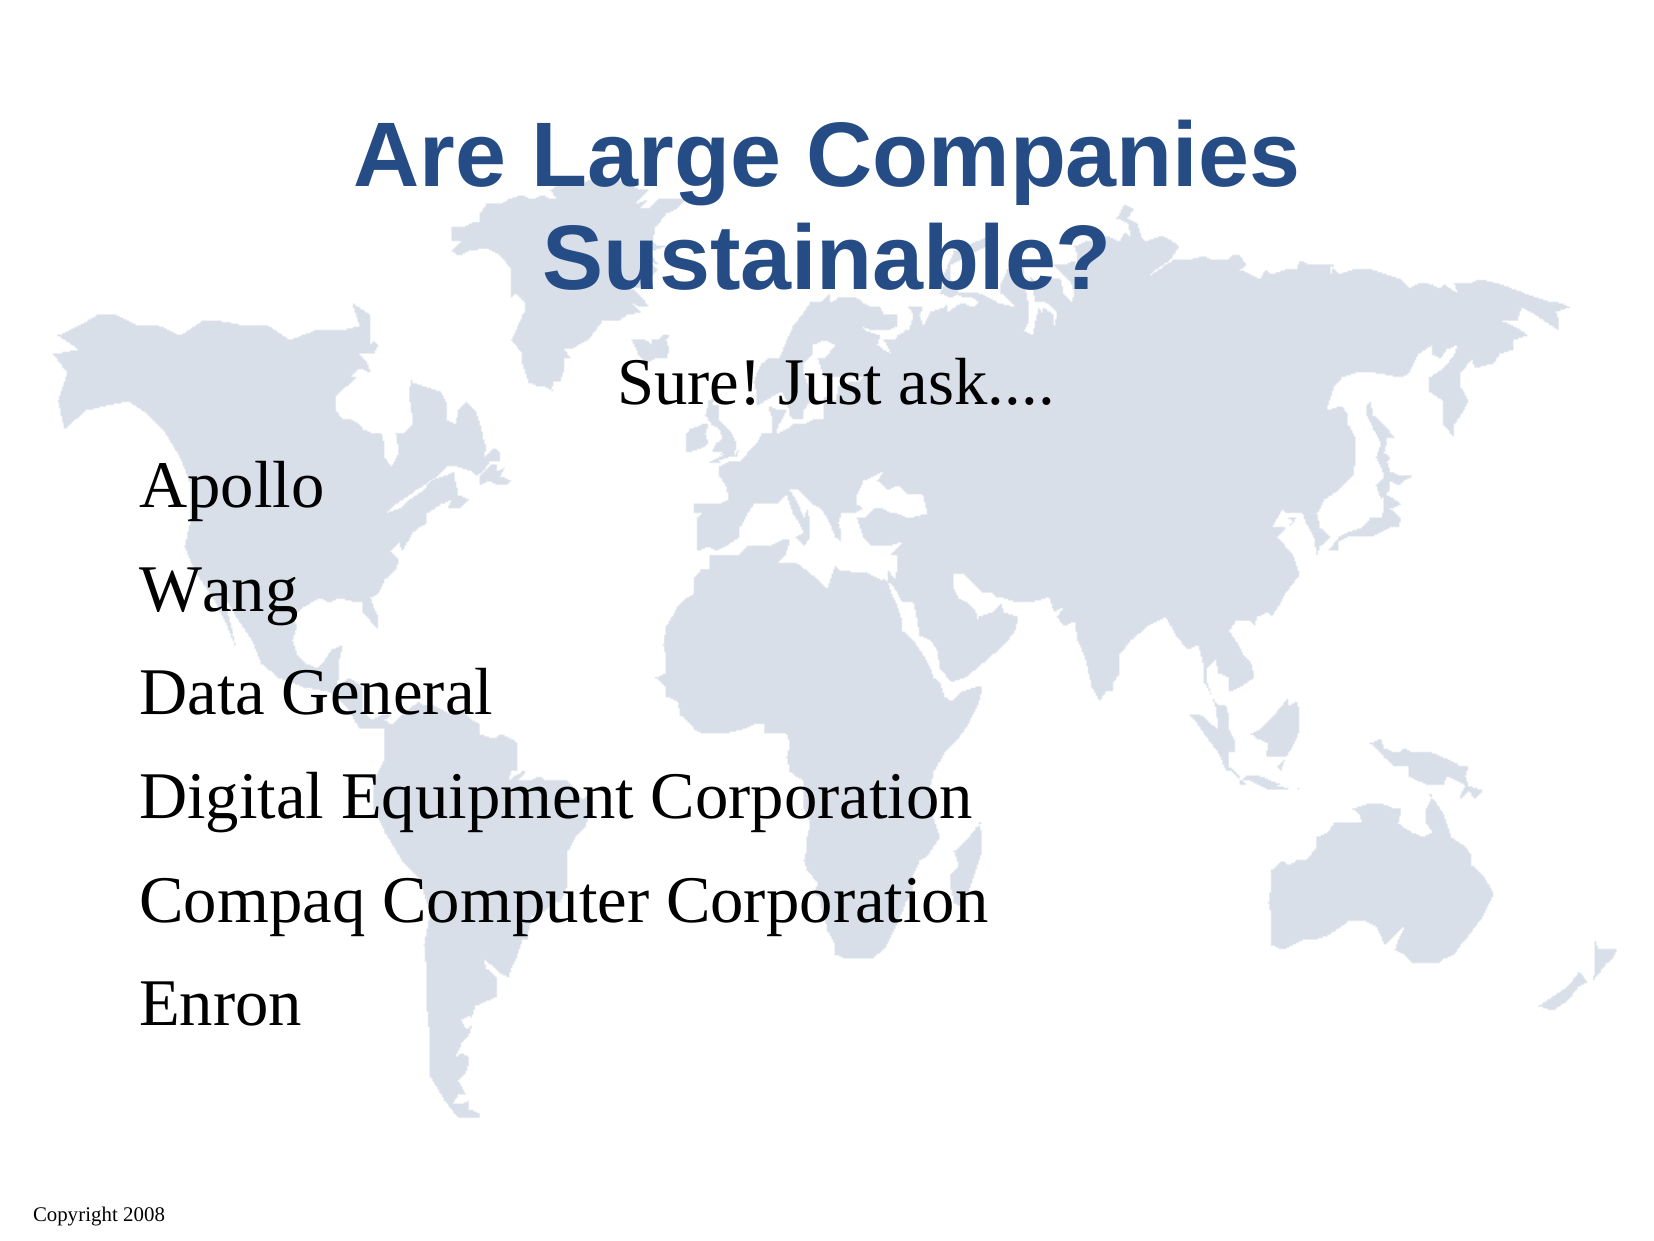

# Are Large Companies Sustainable?
Sure! Just ask....
Apollo
Wang
Data General
Digital Equipment Corporation
Compaq Computer Corporation
Enron